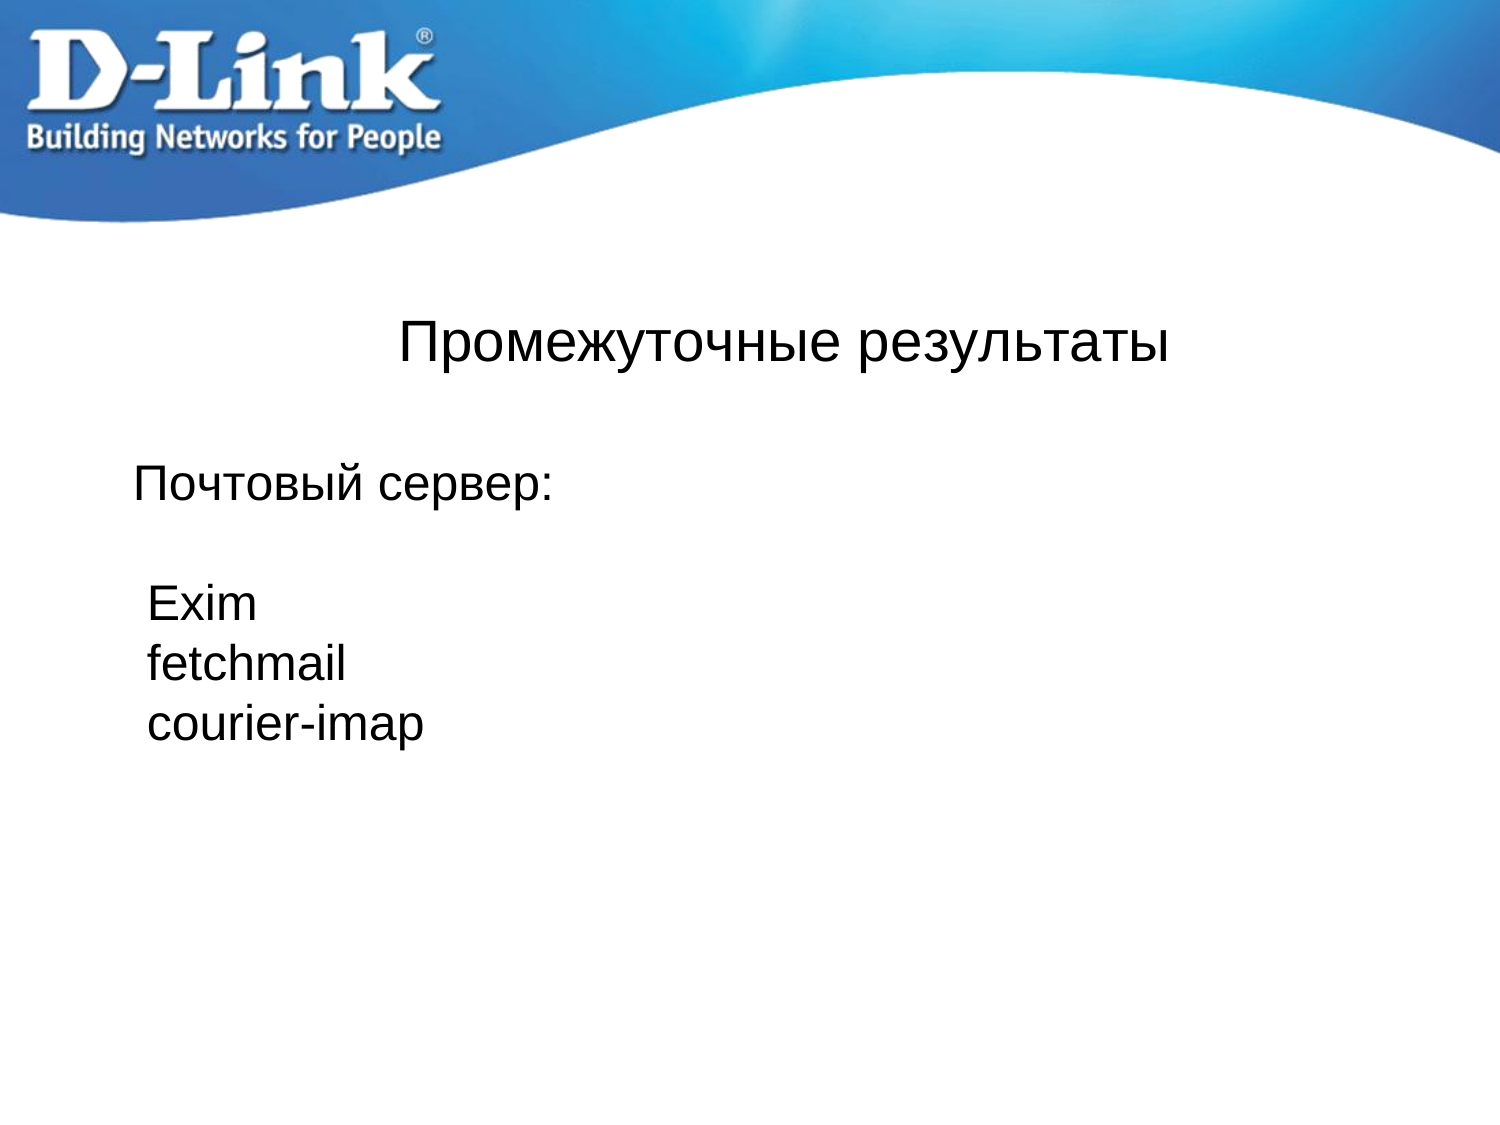

Промежуточные результаты
Почтовый сервер:
 Exim
 fetchmail
 courier-imap